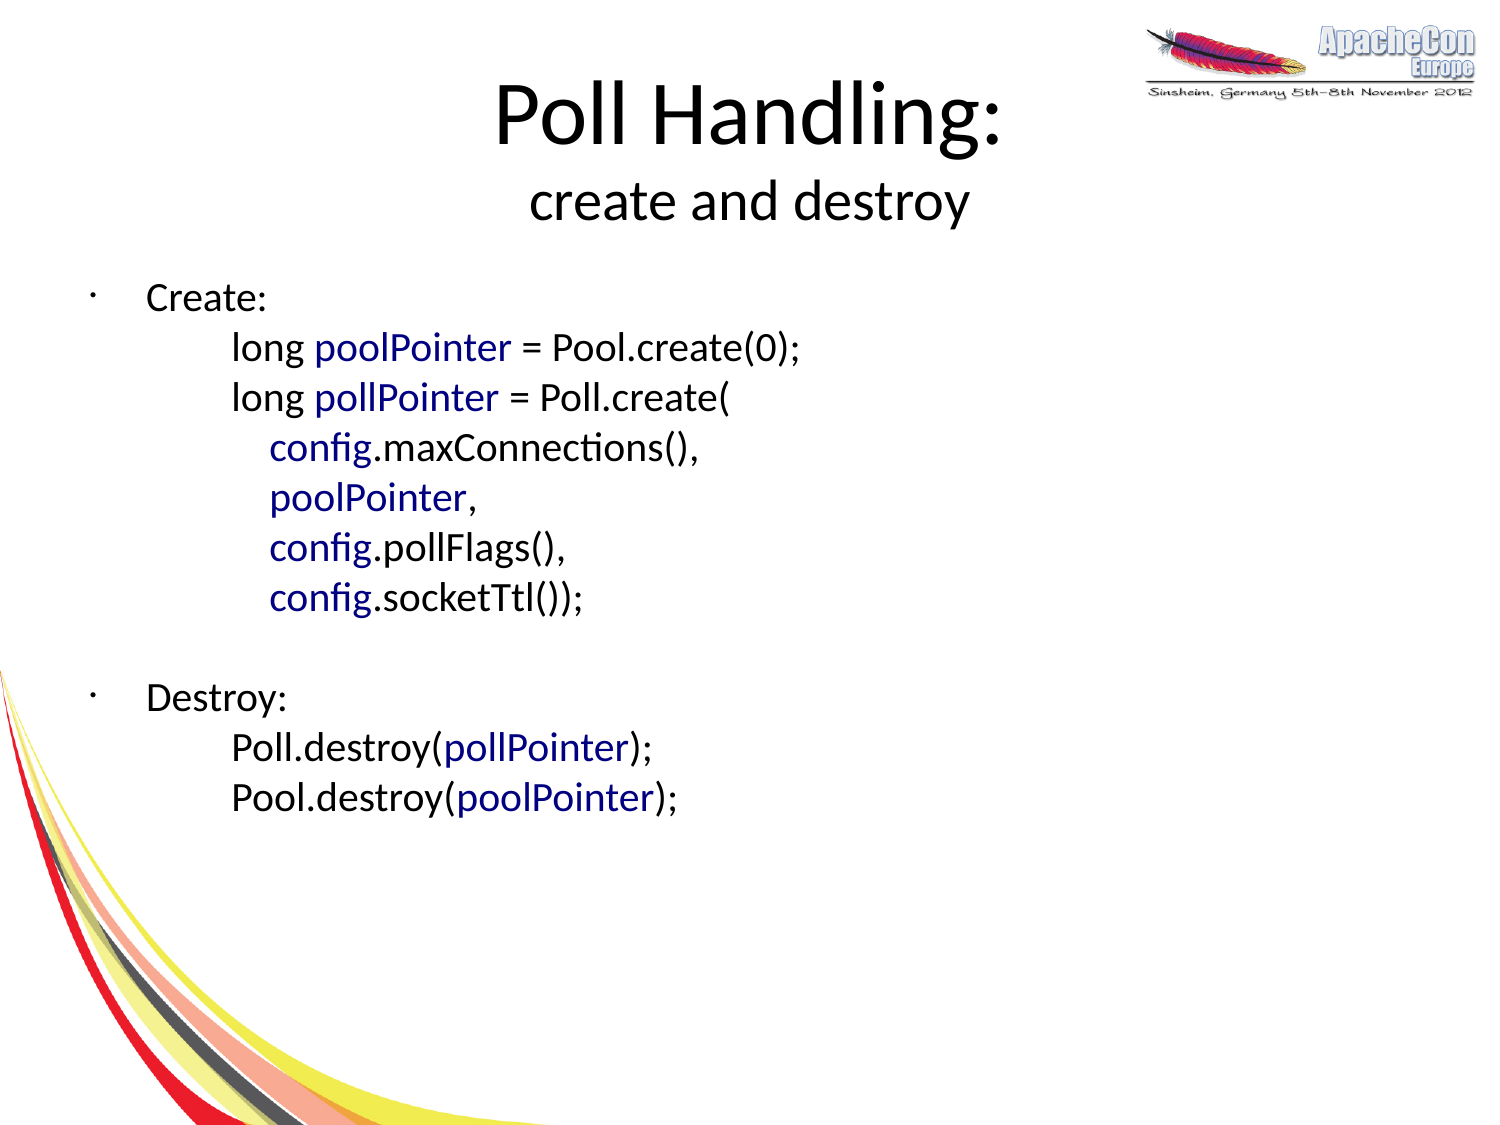

# Poll Handling: create and destroy
Create:
long poolPointer = Pool.create(0);
long pollPointer = Poll.create(
 config.maxConnections(),
 poolPointer,
 config.pollFlags(),
 config.socketTtl());
Destroy:
Poll.destroy(pollPointer);
Pool.destroy(poolPointer);